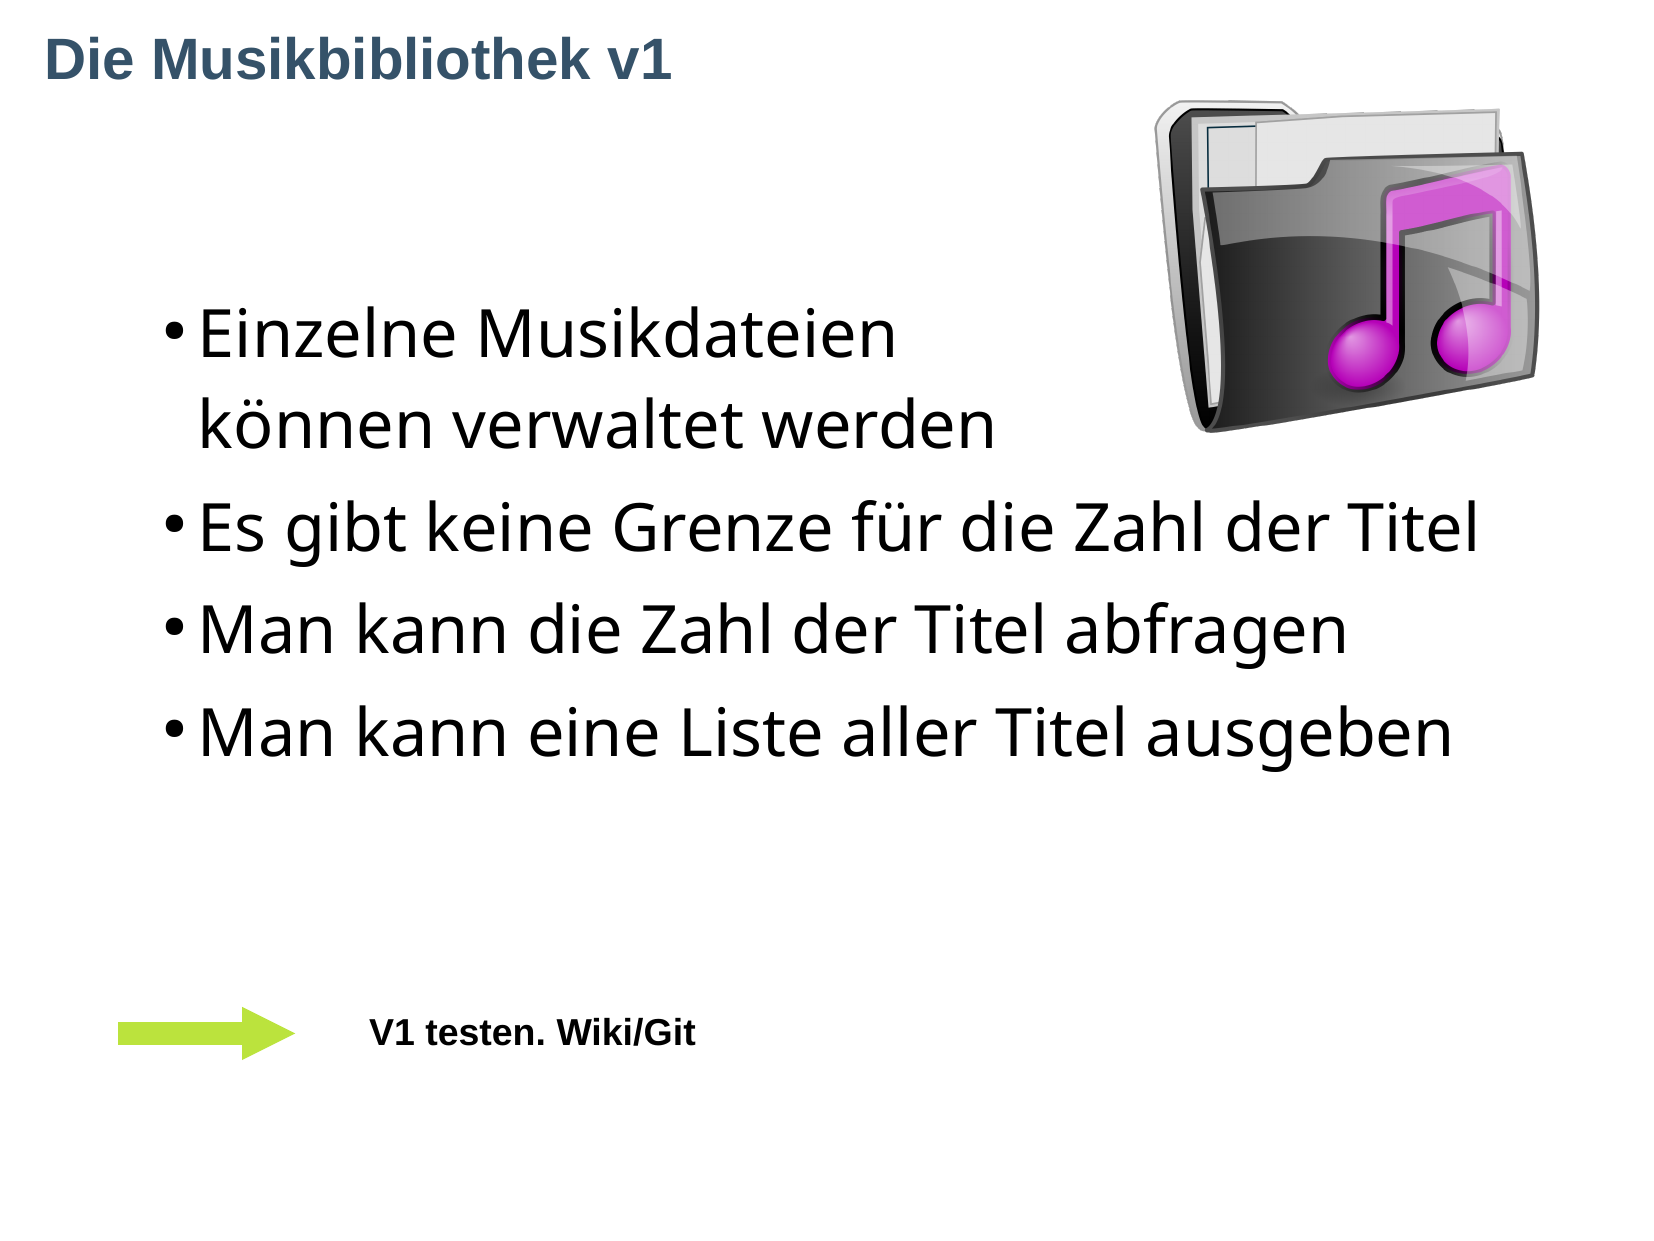

Die Musikbibliothek v1
Einzelne Musikdateien
können verwaltet werden
Es gibt keine Grenze für die Zahl der Titel
Man kann die Zahl der Titel abfragen
Man kann eine Liste aller Titel ausgeben
V1 testen. Wiki/Git